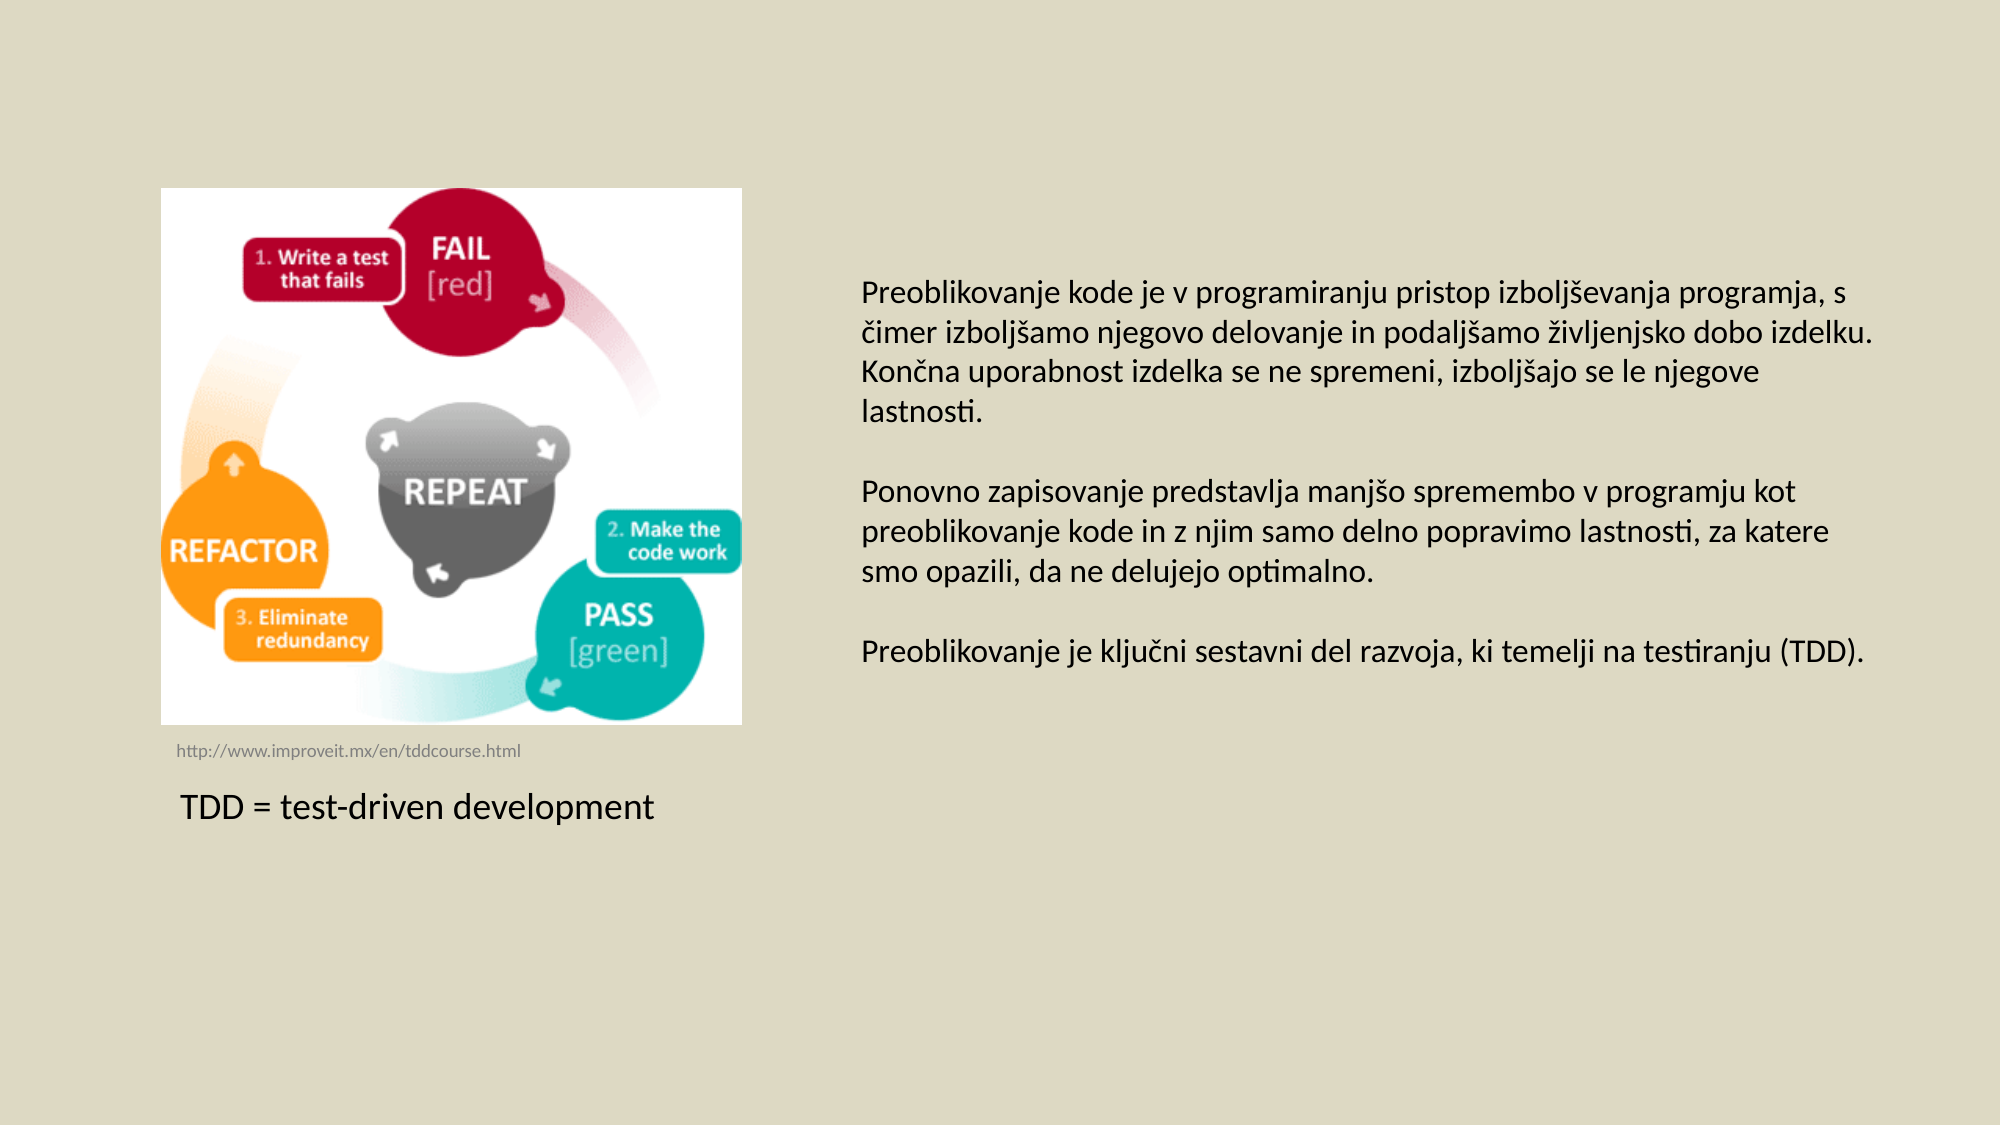

Preoblikovanje kode je v programiranju pristop izboljševanja programja, s čimer izboljšamo njegovo delovanje in podaljšamo življenjsko dobo izdelku. Končna uporabnost izdelka se ne spremeni, izboljšajo se le njegove lastnosti.
Ponovno zapisovanje predstavlja manjšo spremembo v programju kot preoblikovanje kode in z njim samo delno popravimo lastnosti, za katere smo opazili, da ne delujejo optimalno.
Preoblikovanje je ključni sestavni del razvoja, ki temelji na testiranju (TDD).
http://www.improveit.mx/en/tddcourse.html
TDD = test-driven development